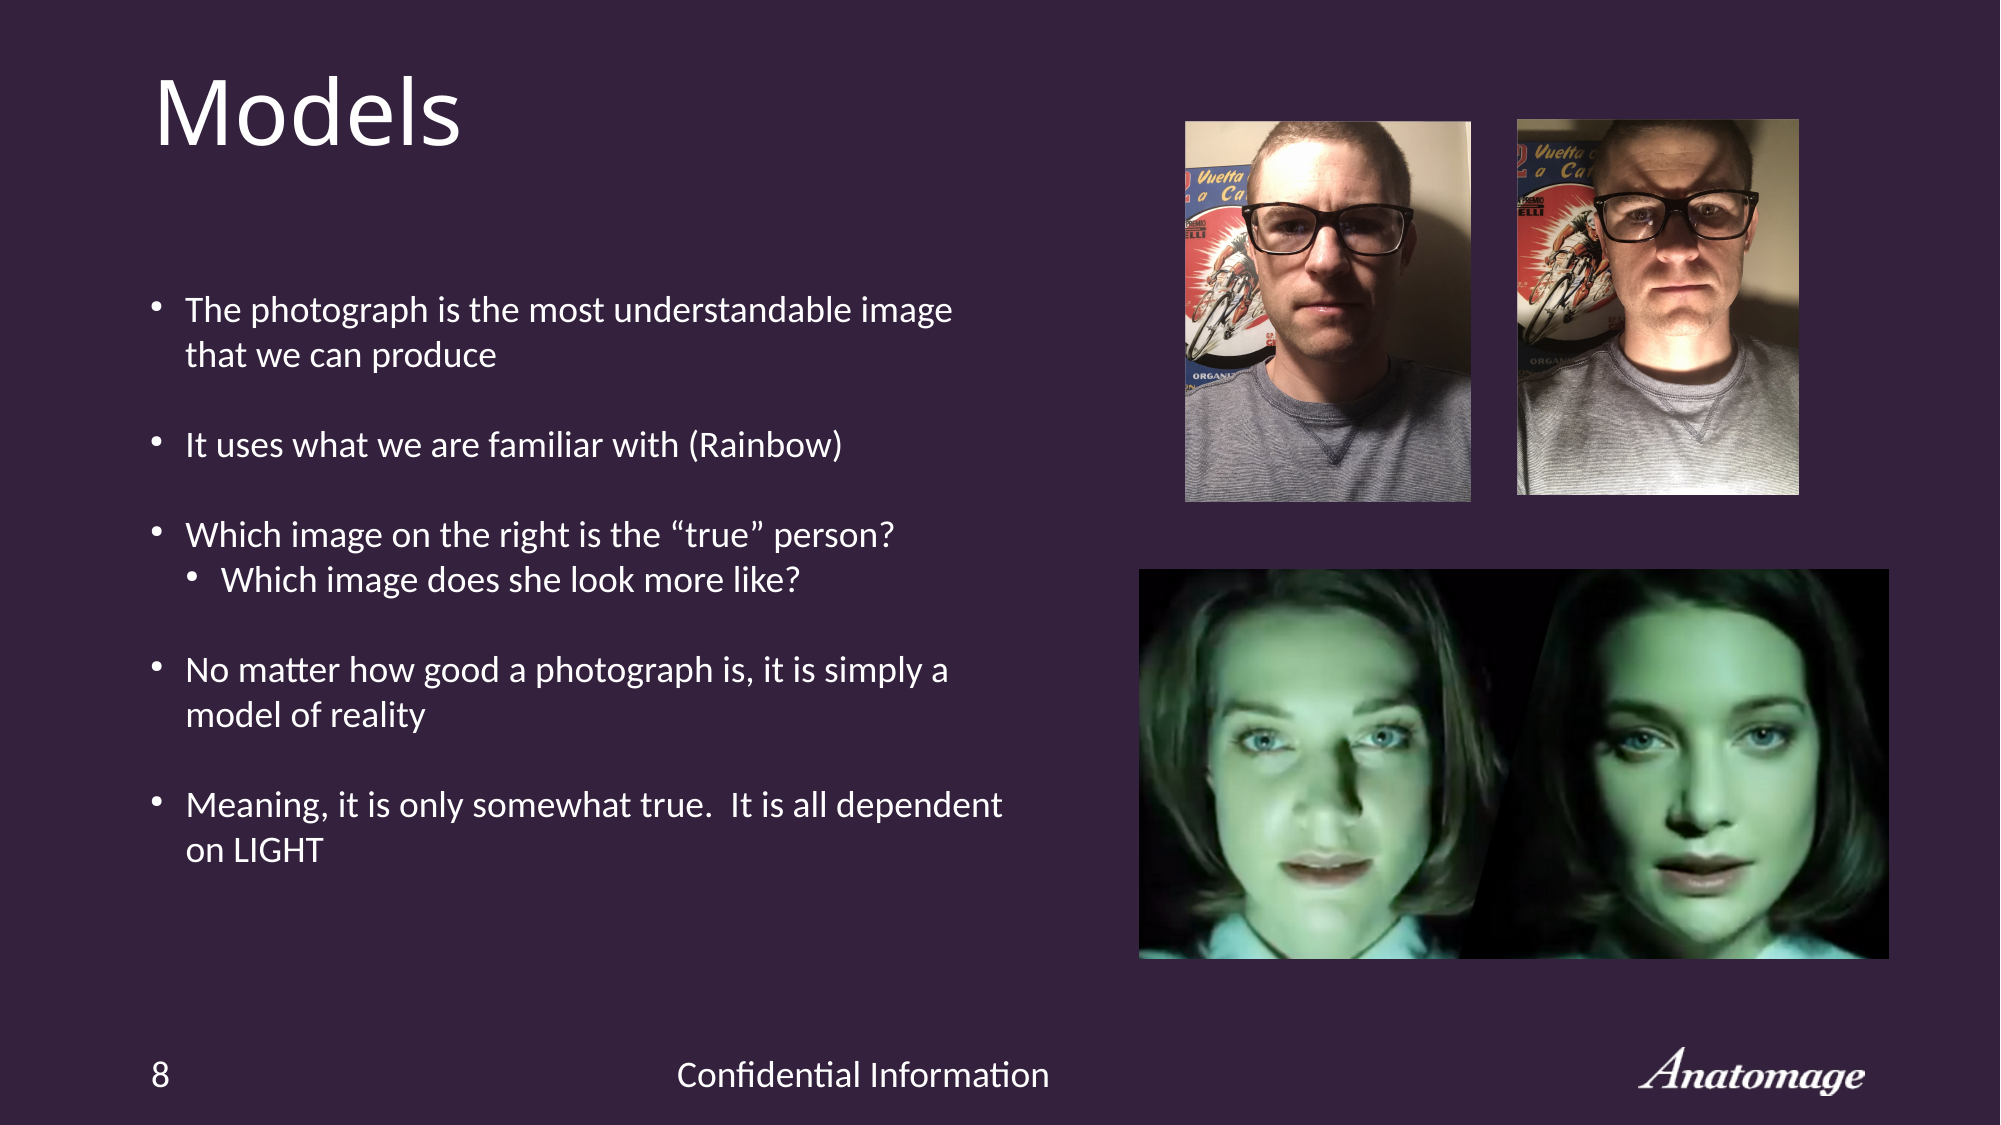

# Models
The photograph is the most understandable image that we can produce
It uses what we are familiar with (Rainbow)
Which image on the right is the “true” person?
Which image does she look more like?
No matter how good a photograph is, it is simply a model of reality
Meaning, it is only somewhat true. It is all dependent on LIGHT
Confidential Information